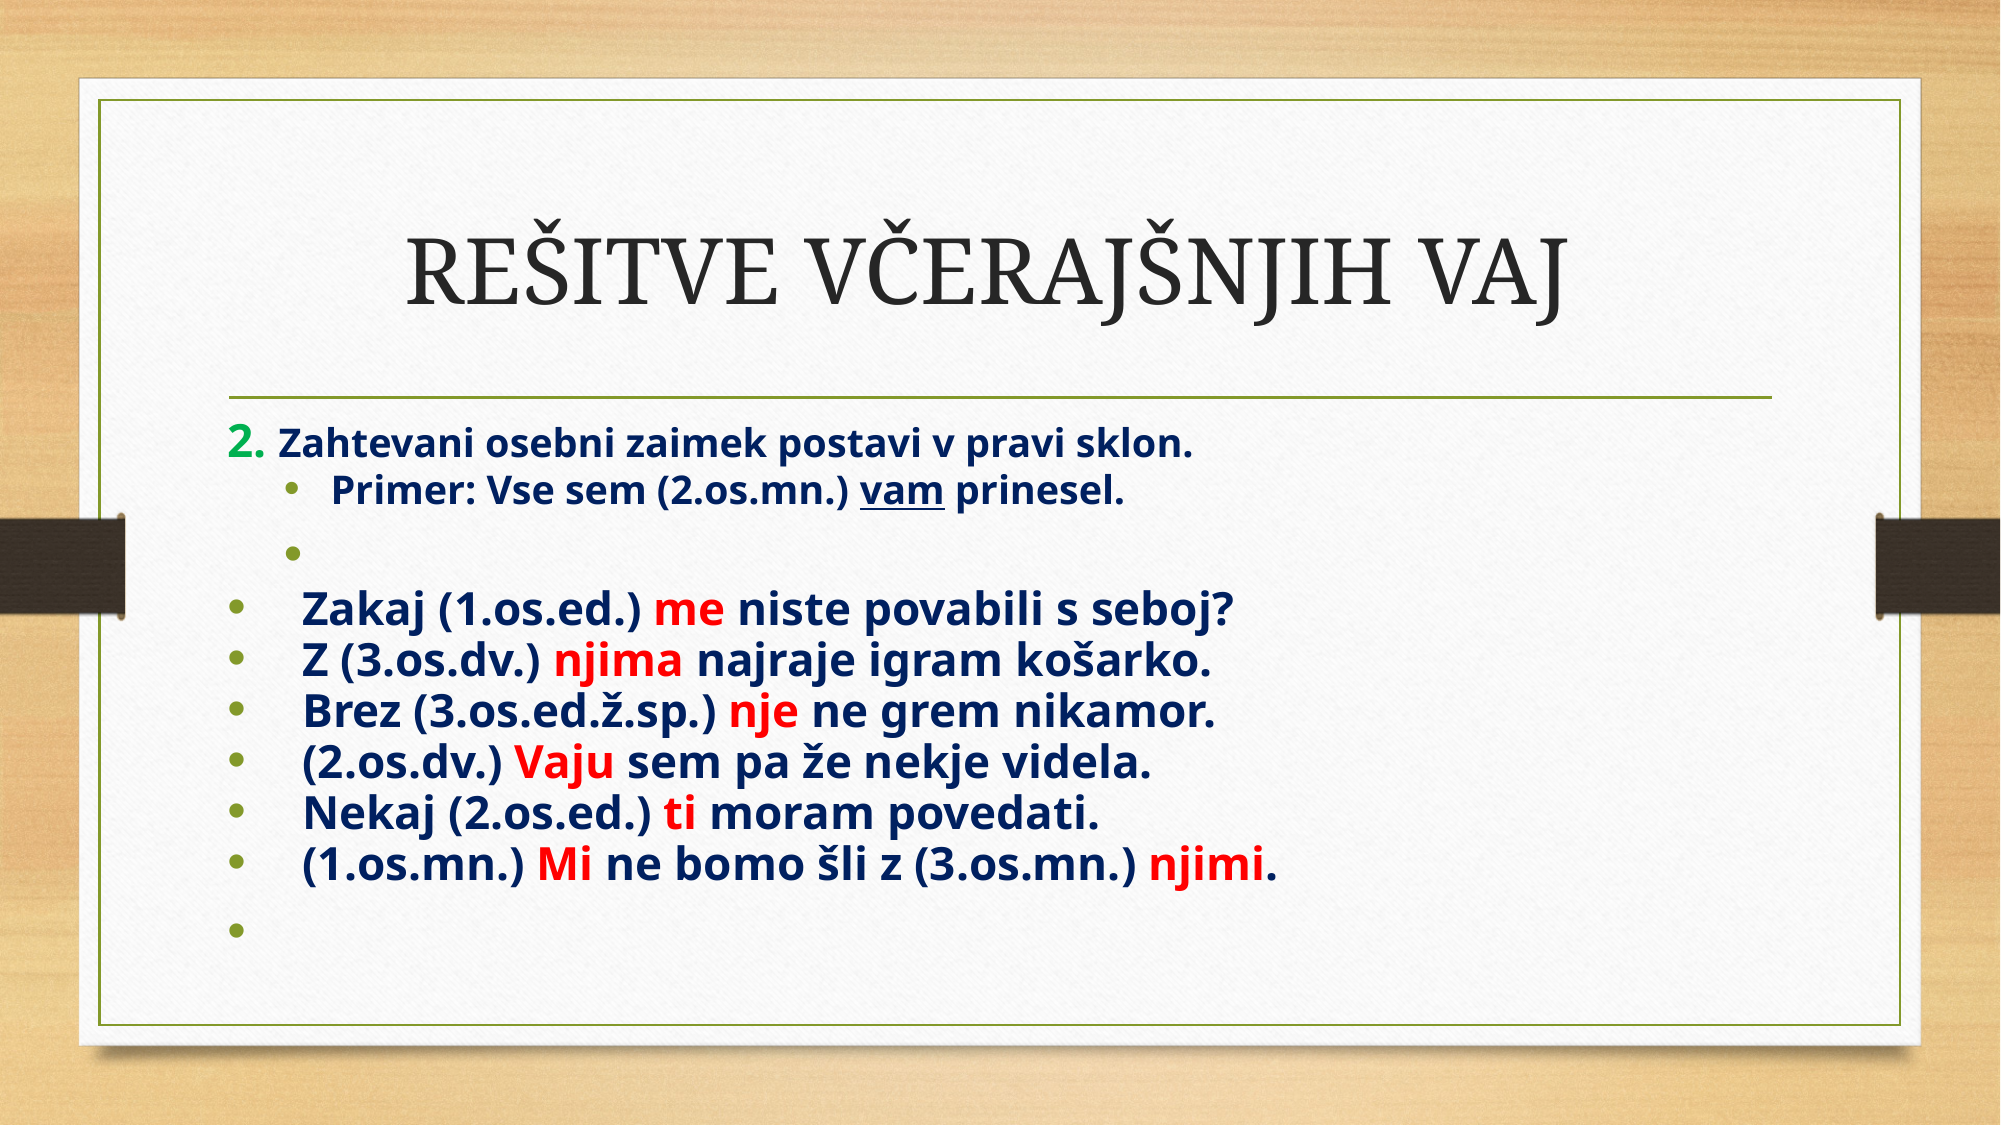

# REŠITVE VČERAJŠNJIH VAJ
2. Zahtevani osebni zaimek postavi v pravi sklon.
Primer: Vse sem (2.os.mn.) vam prinesel.
Zakaj (1.os.ed.) me niste povabili s seboj?
Z (3.os.dv.) njima najraje igram košarko.
Brez (3.os.ed.ž.sp.) nje ne grem nikamor.
(2.os.dv.) Vaju sem pa že nekje videla.
Nekaj (2.os.ed.) ti moram povedati.
(1.os.mn.) Mi ne bomo šli z (3.os.mn.) njimi.